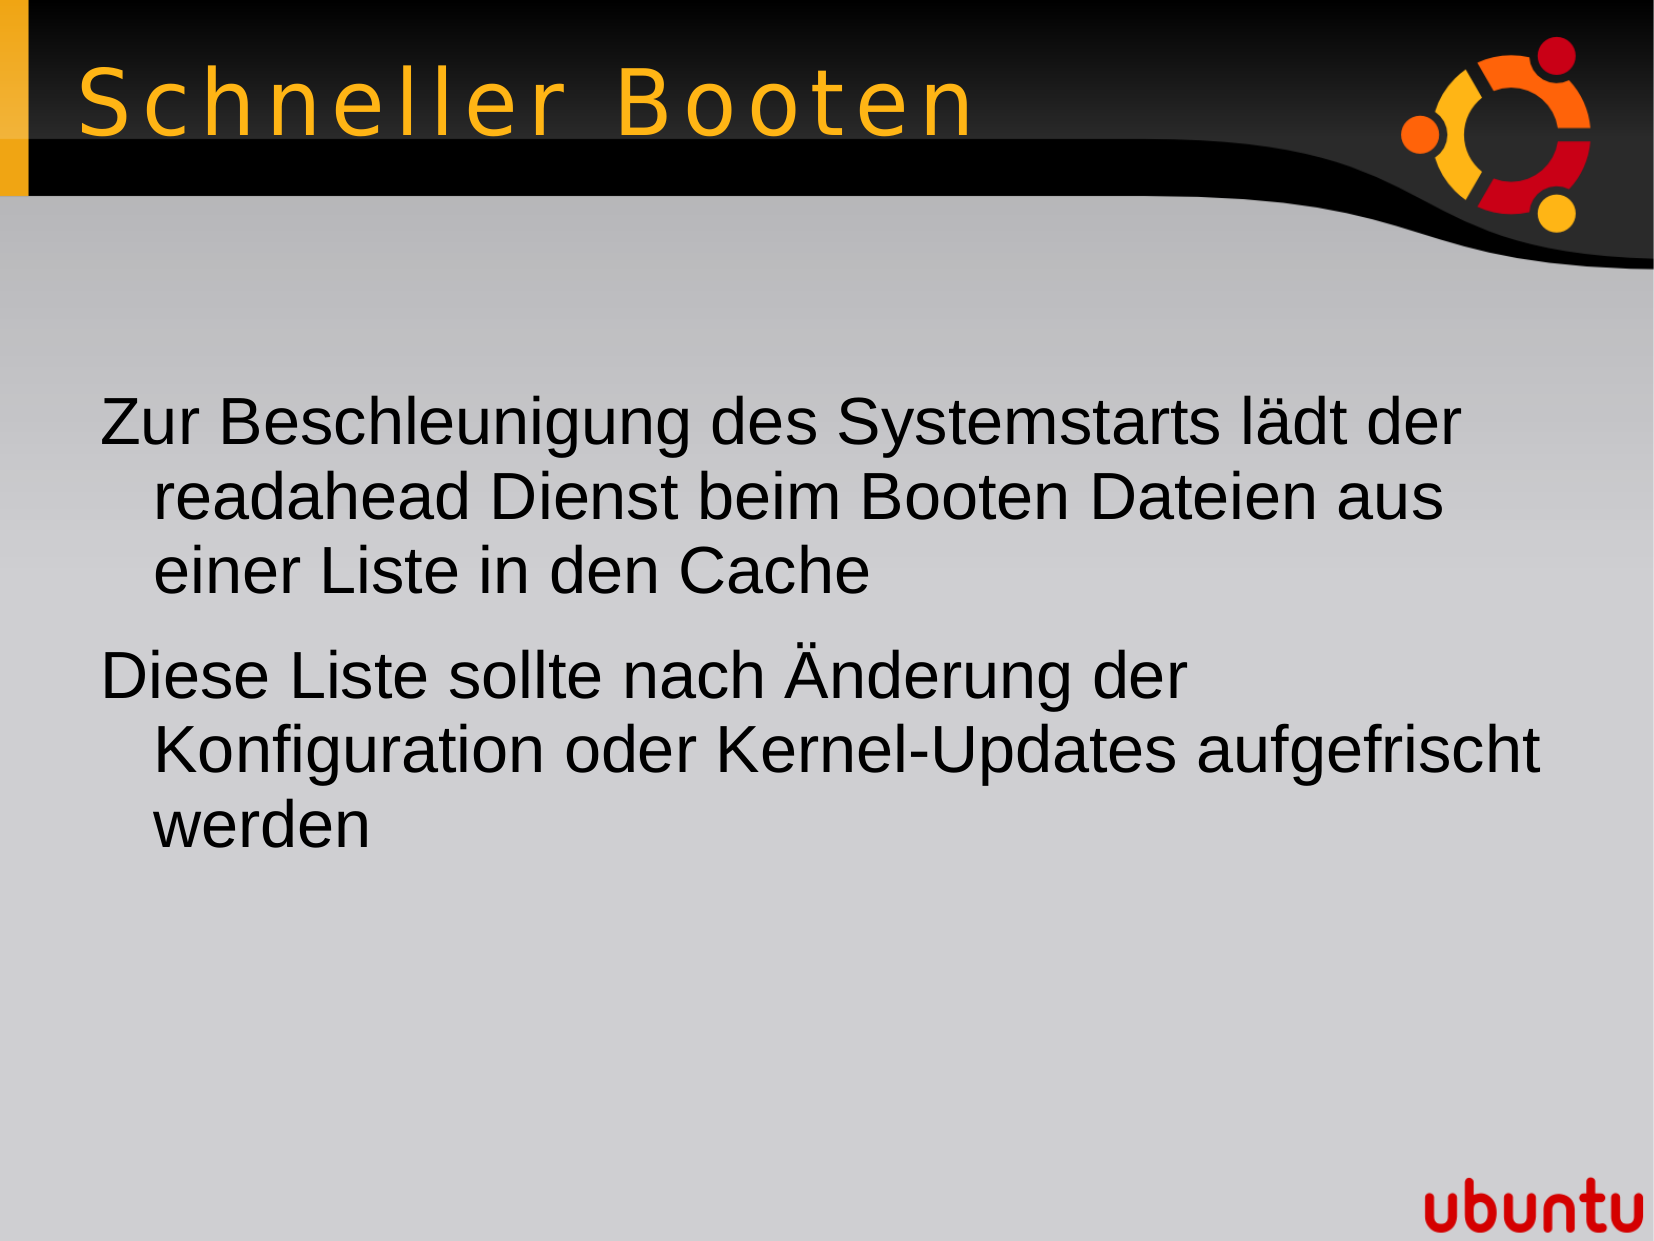

# Schneller Booten
Zur Beschleunigung des Systemstarts lädt der readahead Dienst beim Booten Dateien aus einer Liste in den Cache
Diese Liste sollte nach Änderung der Konfiguration oder Kernel-Updates aufgefrischt werden